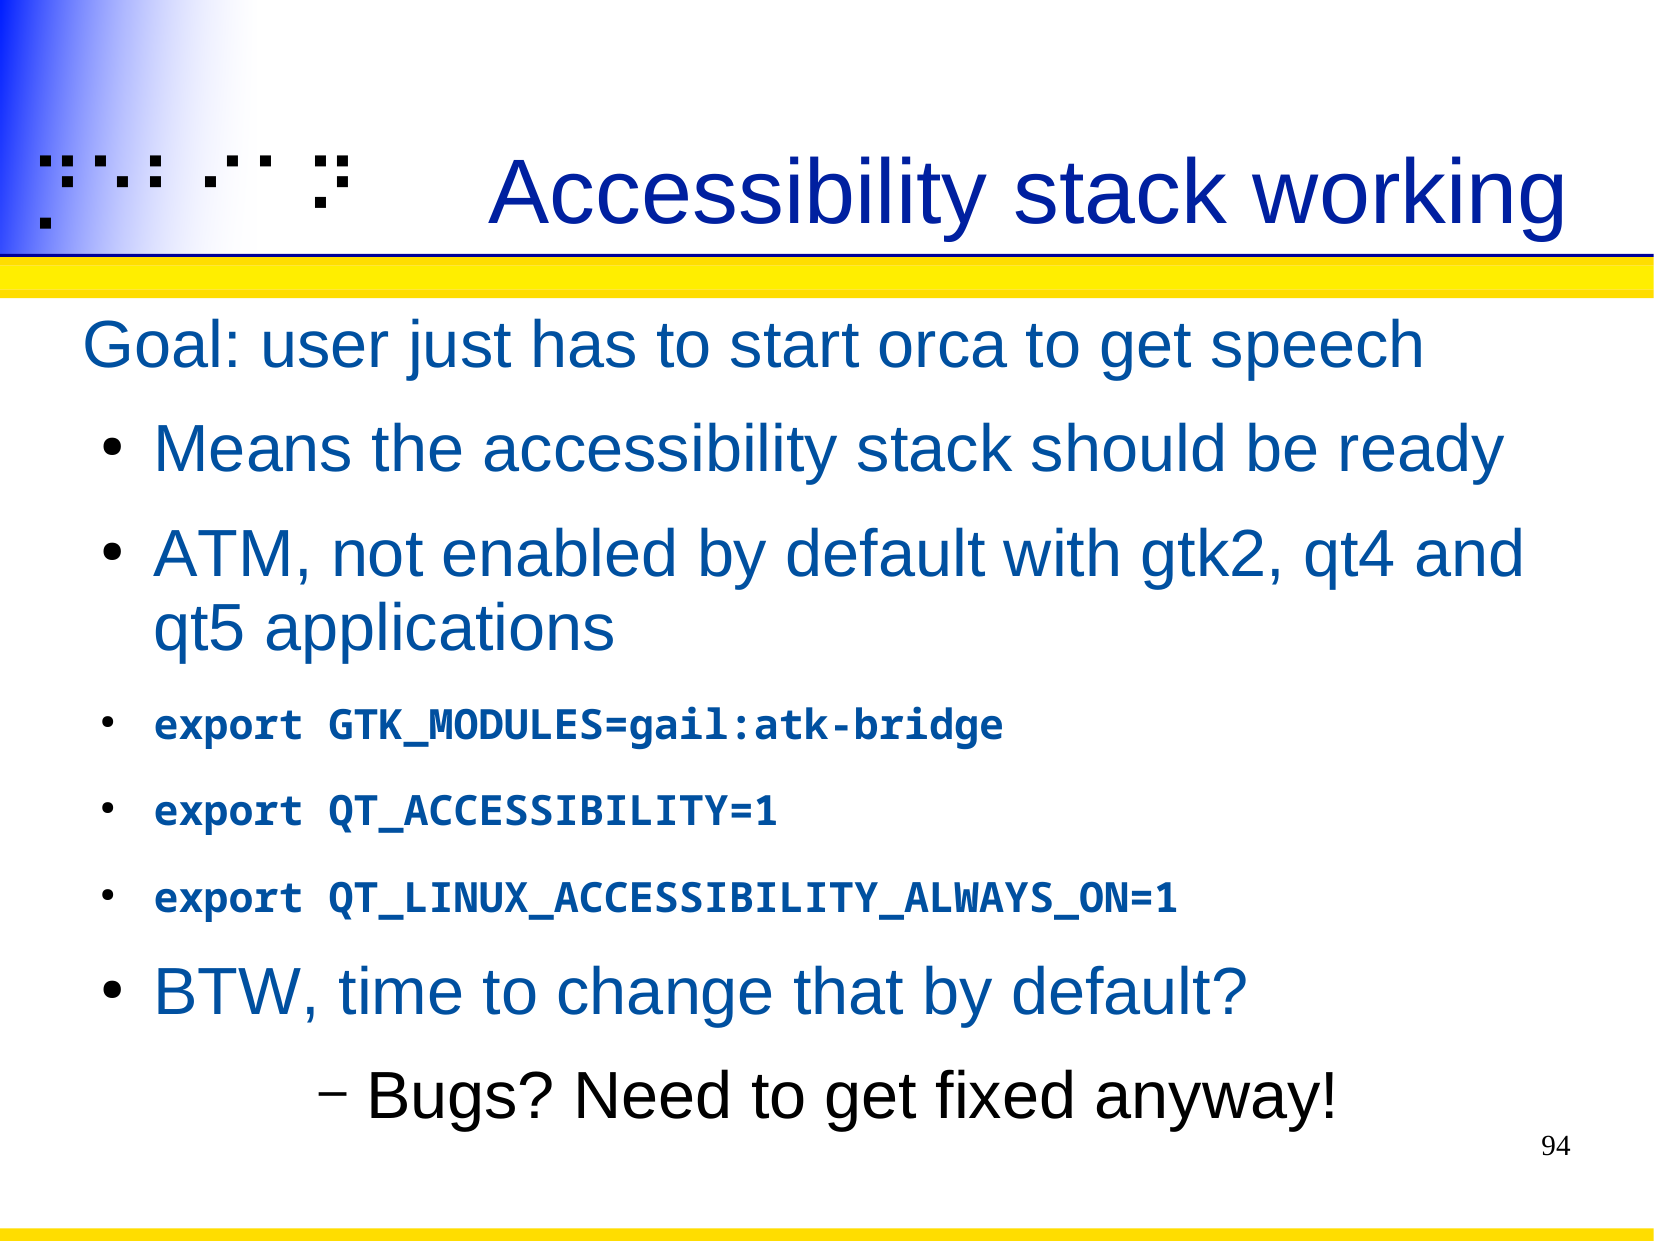

# Accessibility stack working
Goal: user just has to start orca to get speech
Means the accessibility stack should be ready
ATM, not enabled by default with gtk2, qt4 and qt5 applications
export GTK_MODULES=gail:atk-bridge
export QT_ACCESSIBILITY=1
export QT_LINUX_ACCESSIBILITY_ALWAYS_ON=1
BTW, time to change that by default?
Bugs? Need to get fixed anyway!
94